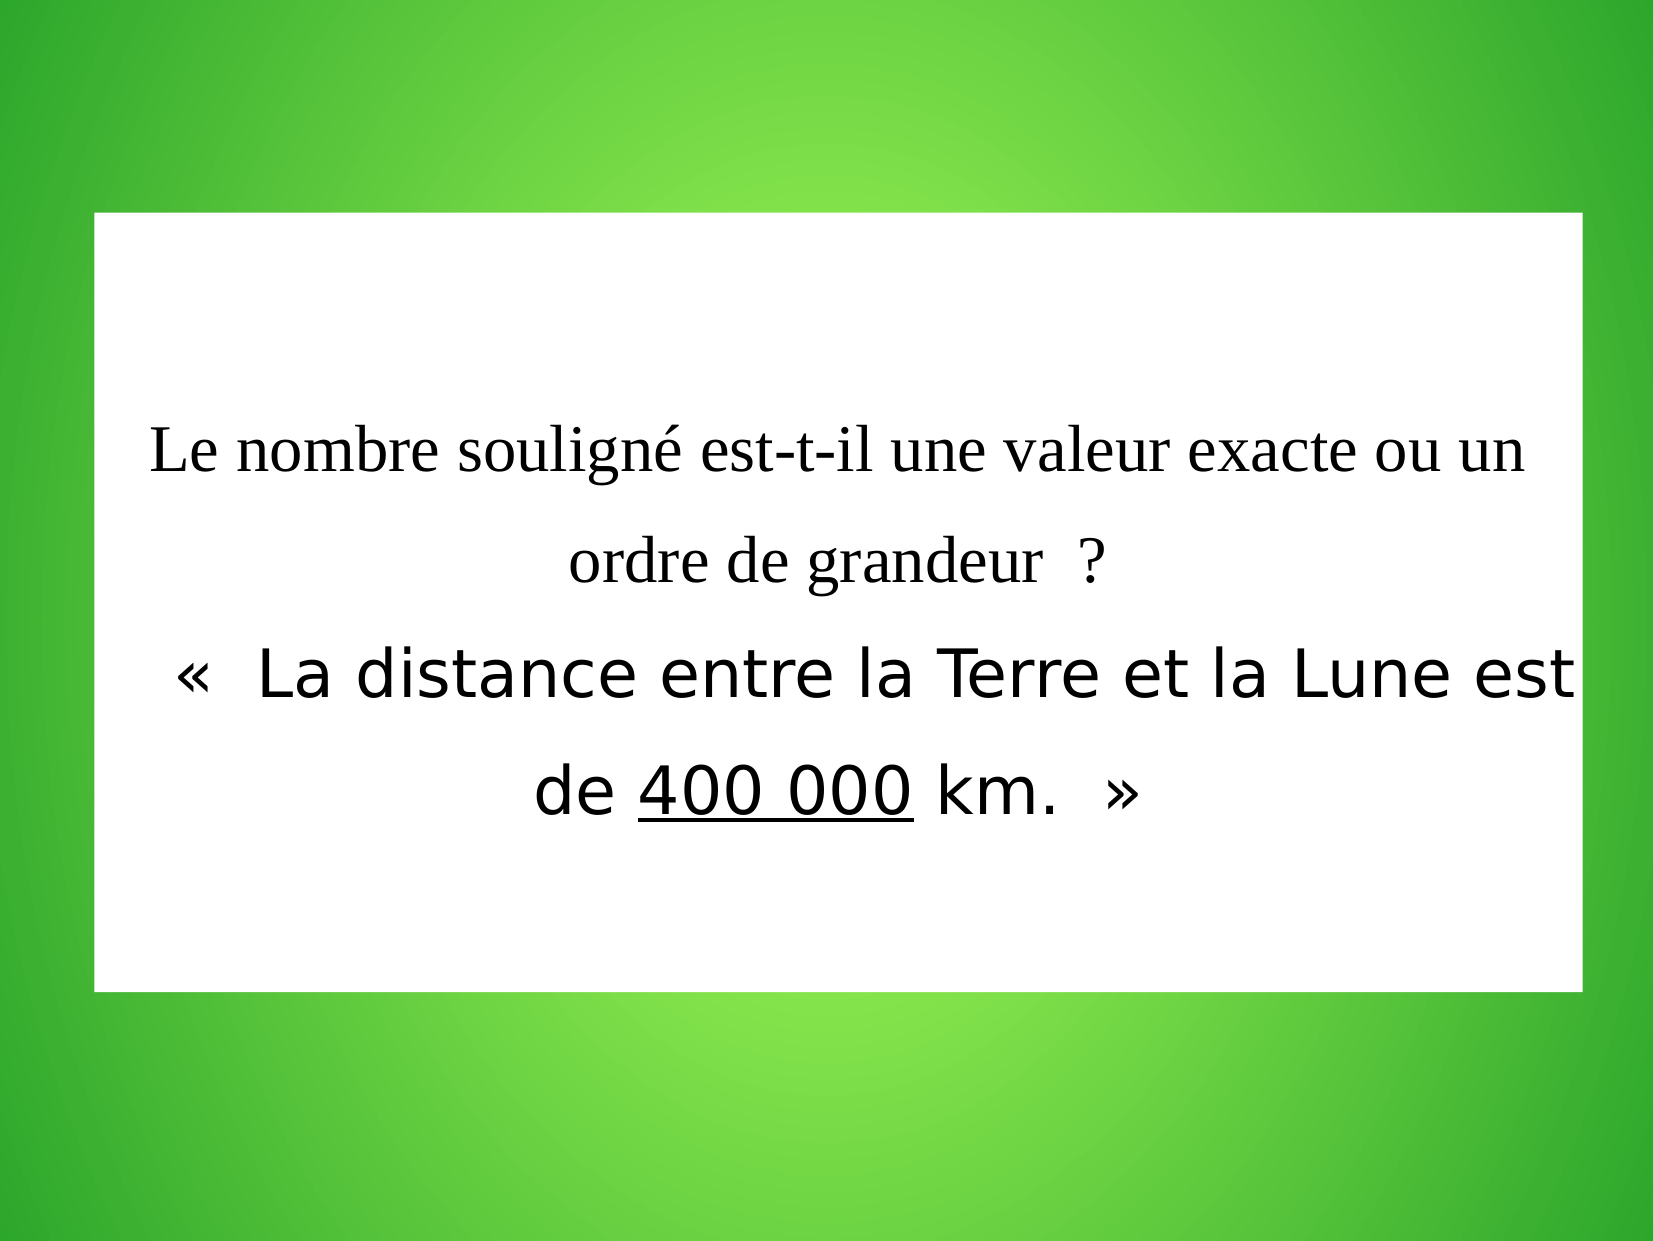

# Le nombre souligné est-t-il une valeur exacte ou un ordre de grandeur  ?
	«  La distance entre la Terre et la Lune est de 400 000 km.  »